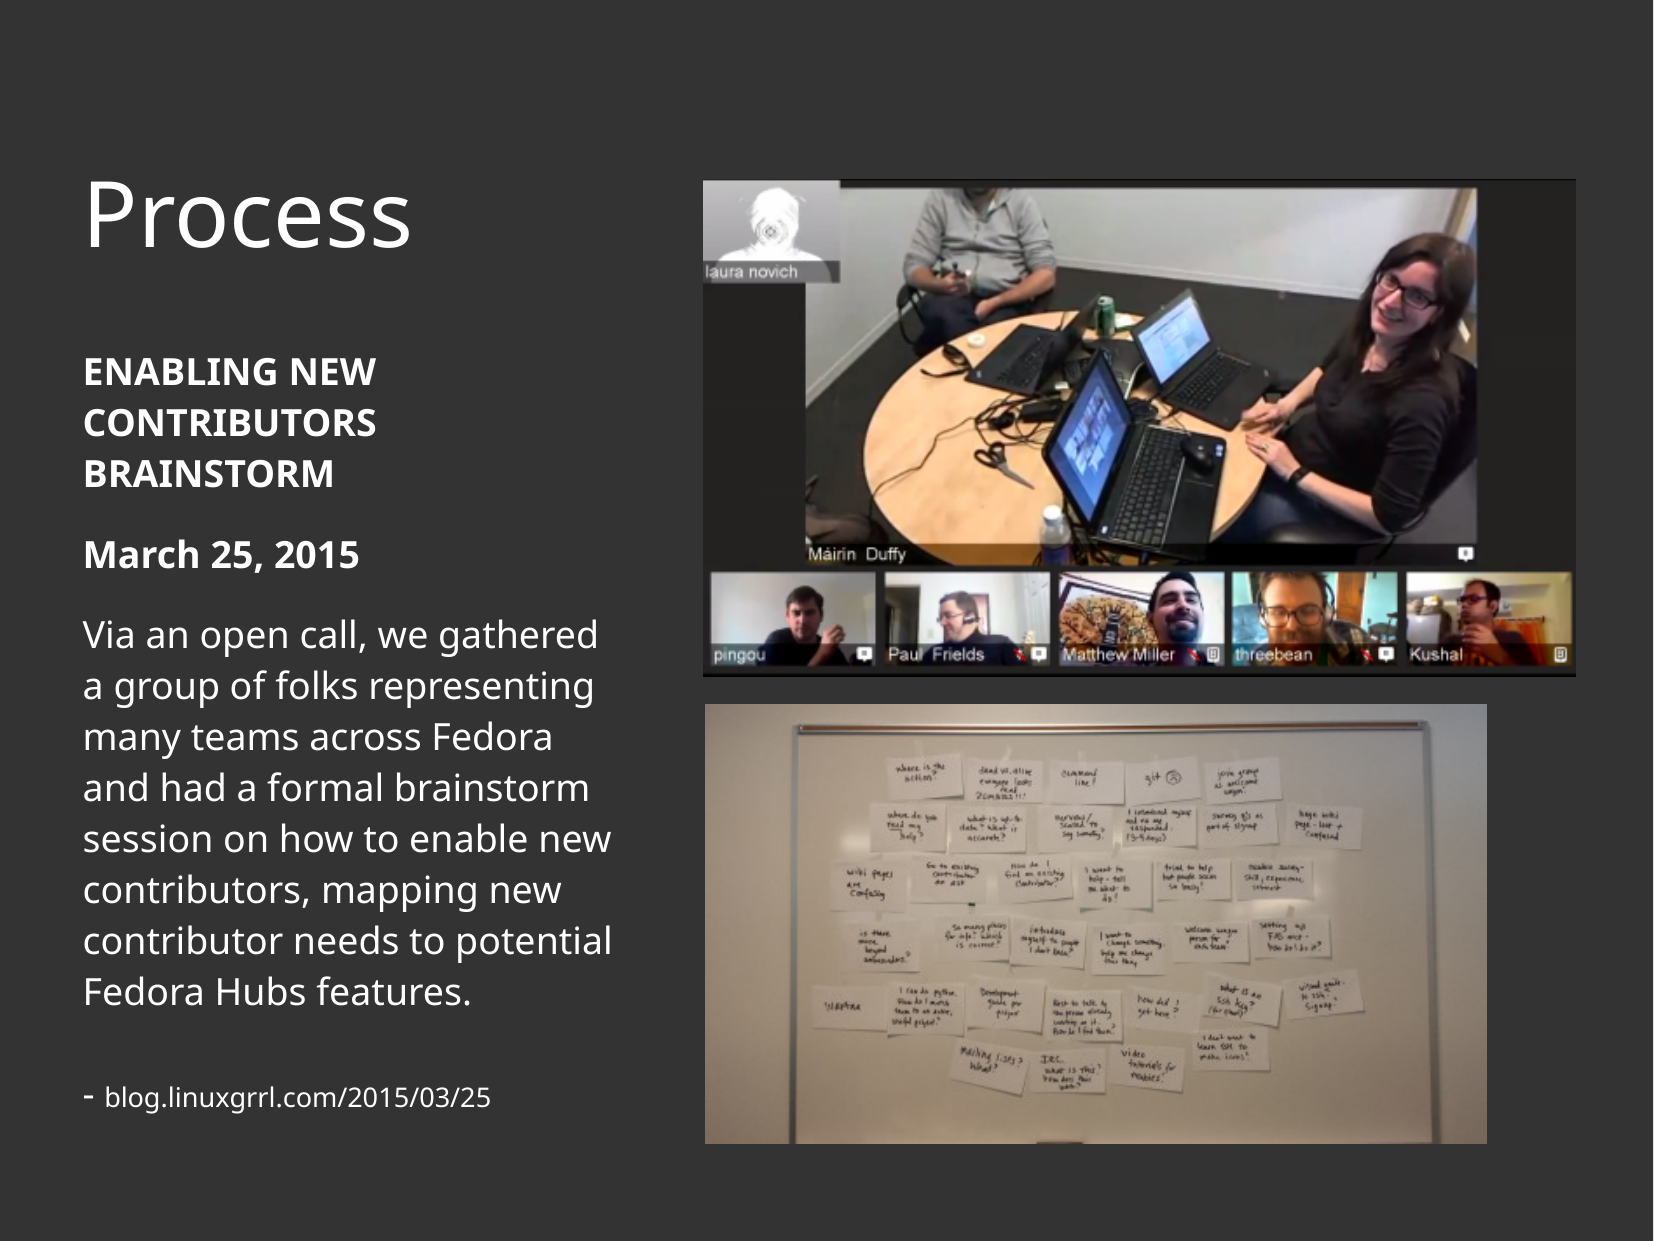

# Process
ENABLING NEW CONTRIBUTORS BRAINSTORM
March 25, 2015
Via an open call, we gathered a group of folks representing many teams across Fedora and had a formal brainstorm session on how to enable new contributors, mapping new contributor needs to potential Fedora Hubs features.
- blog.linuxgrrl.com/2015/03/25